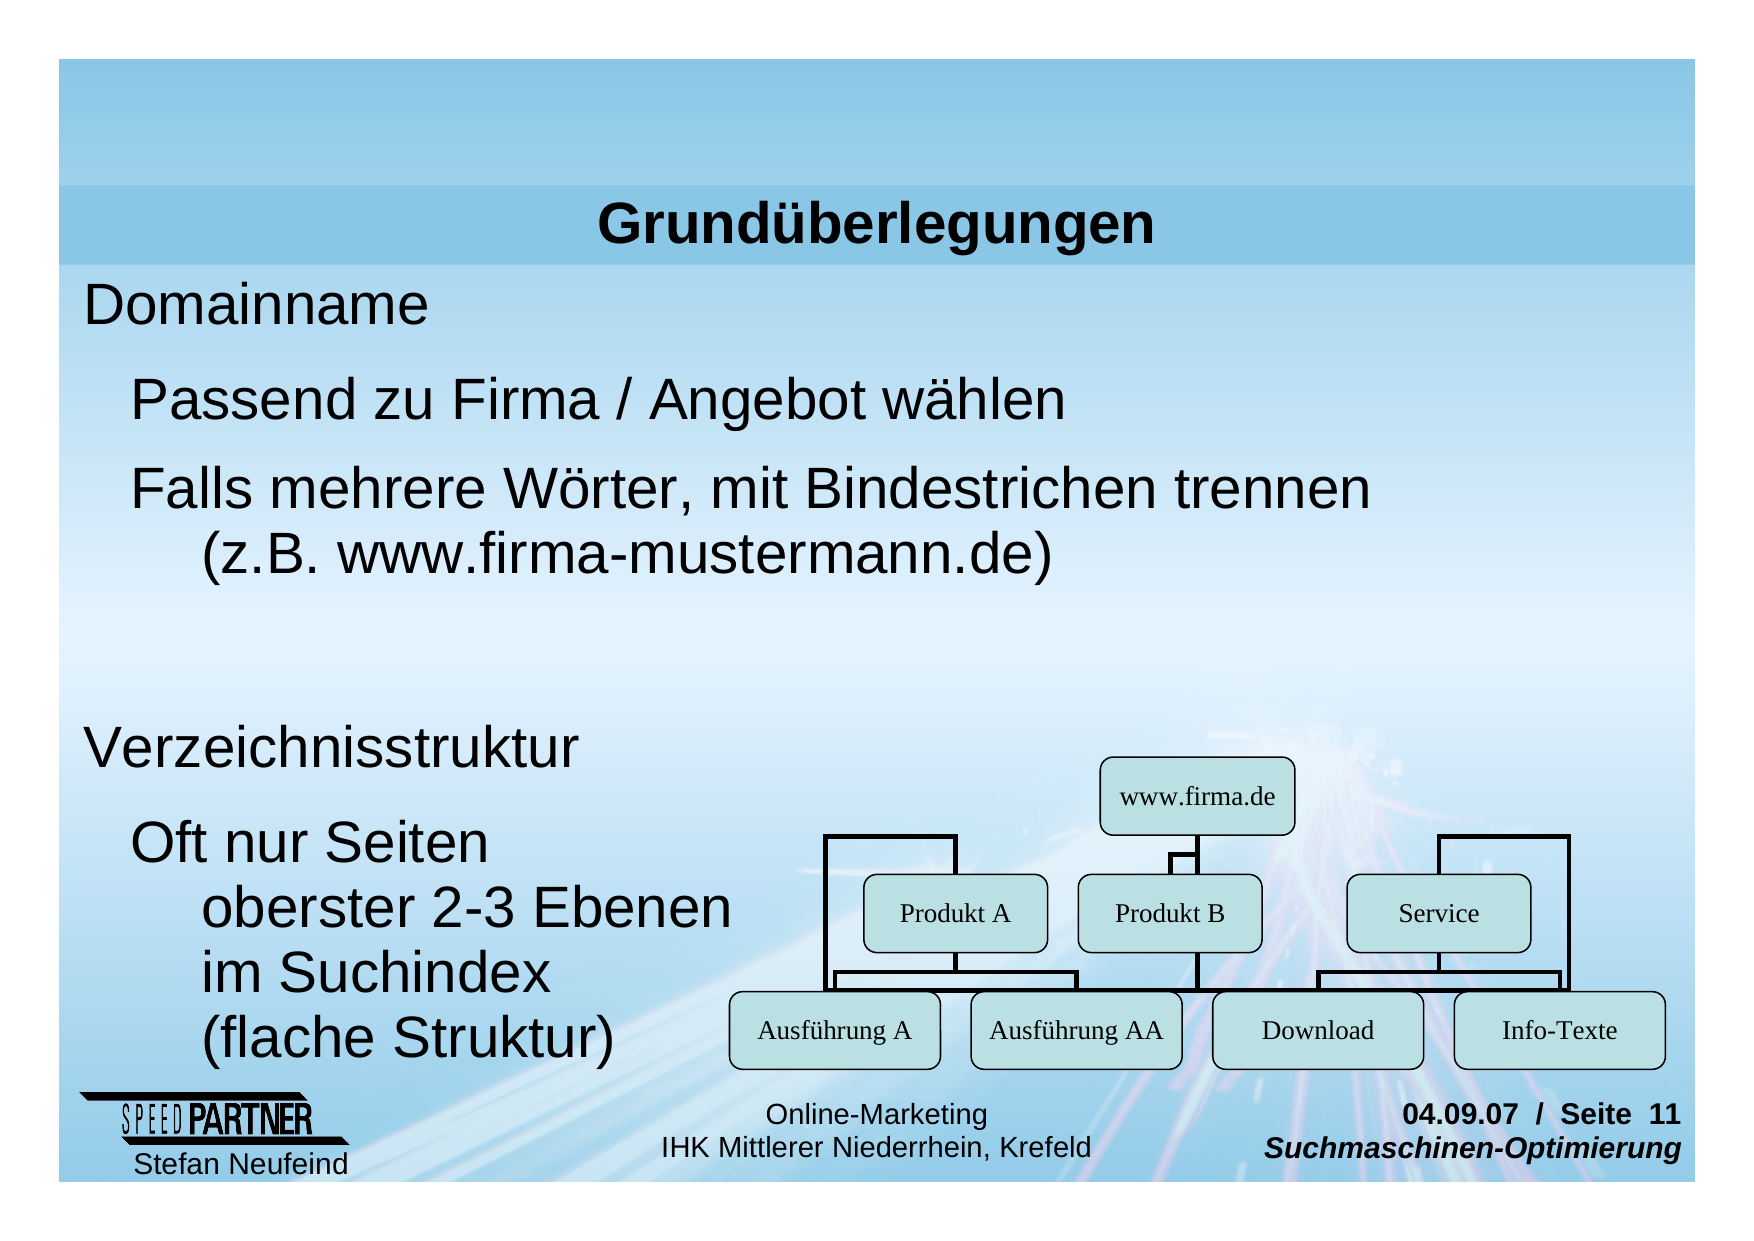

Grundüberlegungen
# Domainname
Passend zu Firma / Angebot wählen
Falls mehrere Wörter, mit Bindestrichen trennen
(z.B. www.firma-mustermann.de)
www.firma.de
Produkt A
Produkt B
Service
Ausführung A
Ausführung AA
Download
Info-Texte
Verzeichnisstruktur
Oft nur Seiten
oberster 2-3 Ebenen
im Suchindex
(flache Struktur)